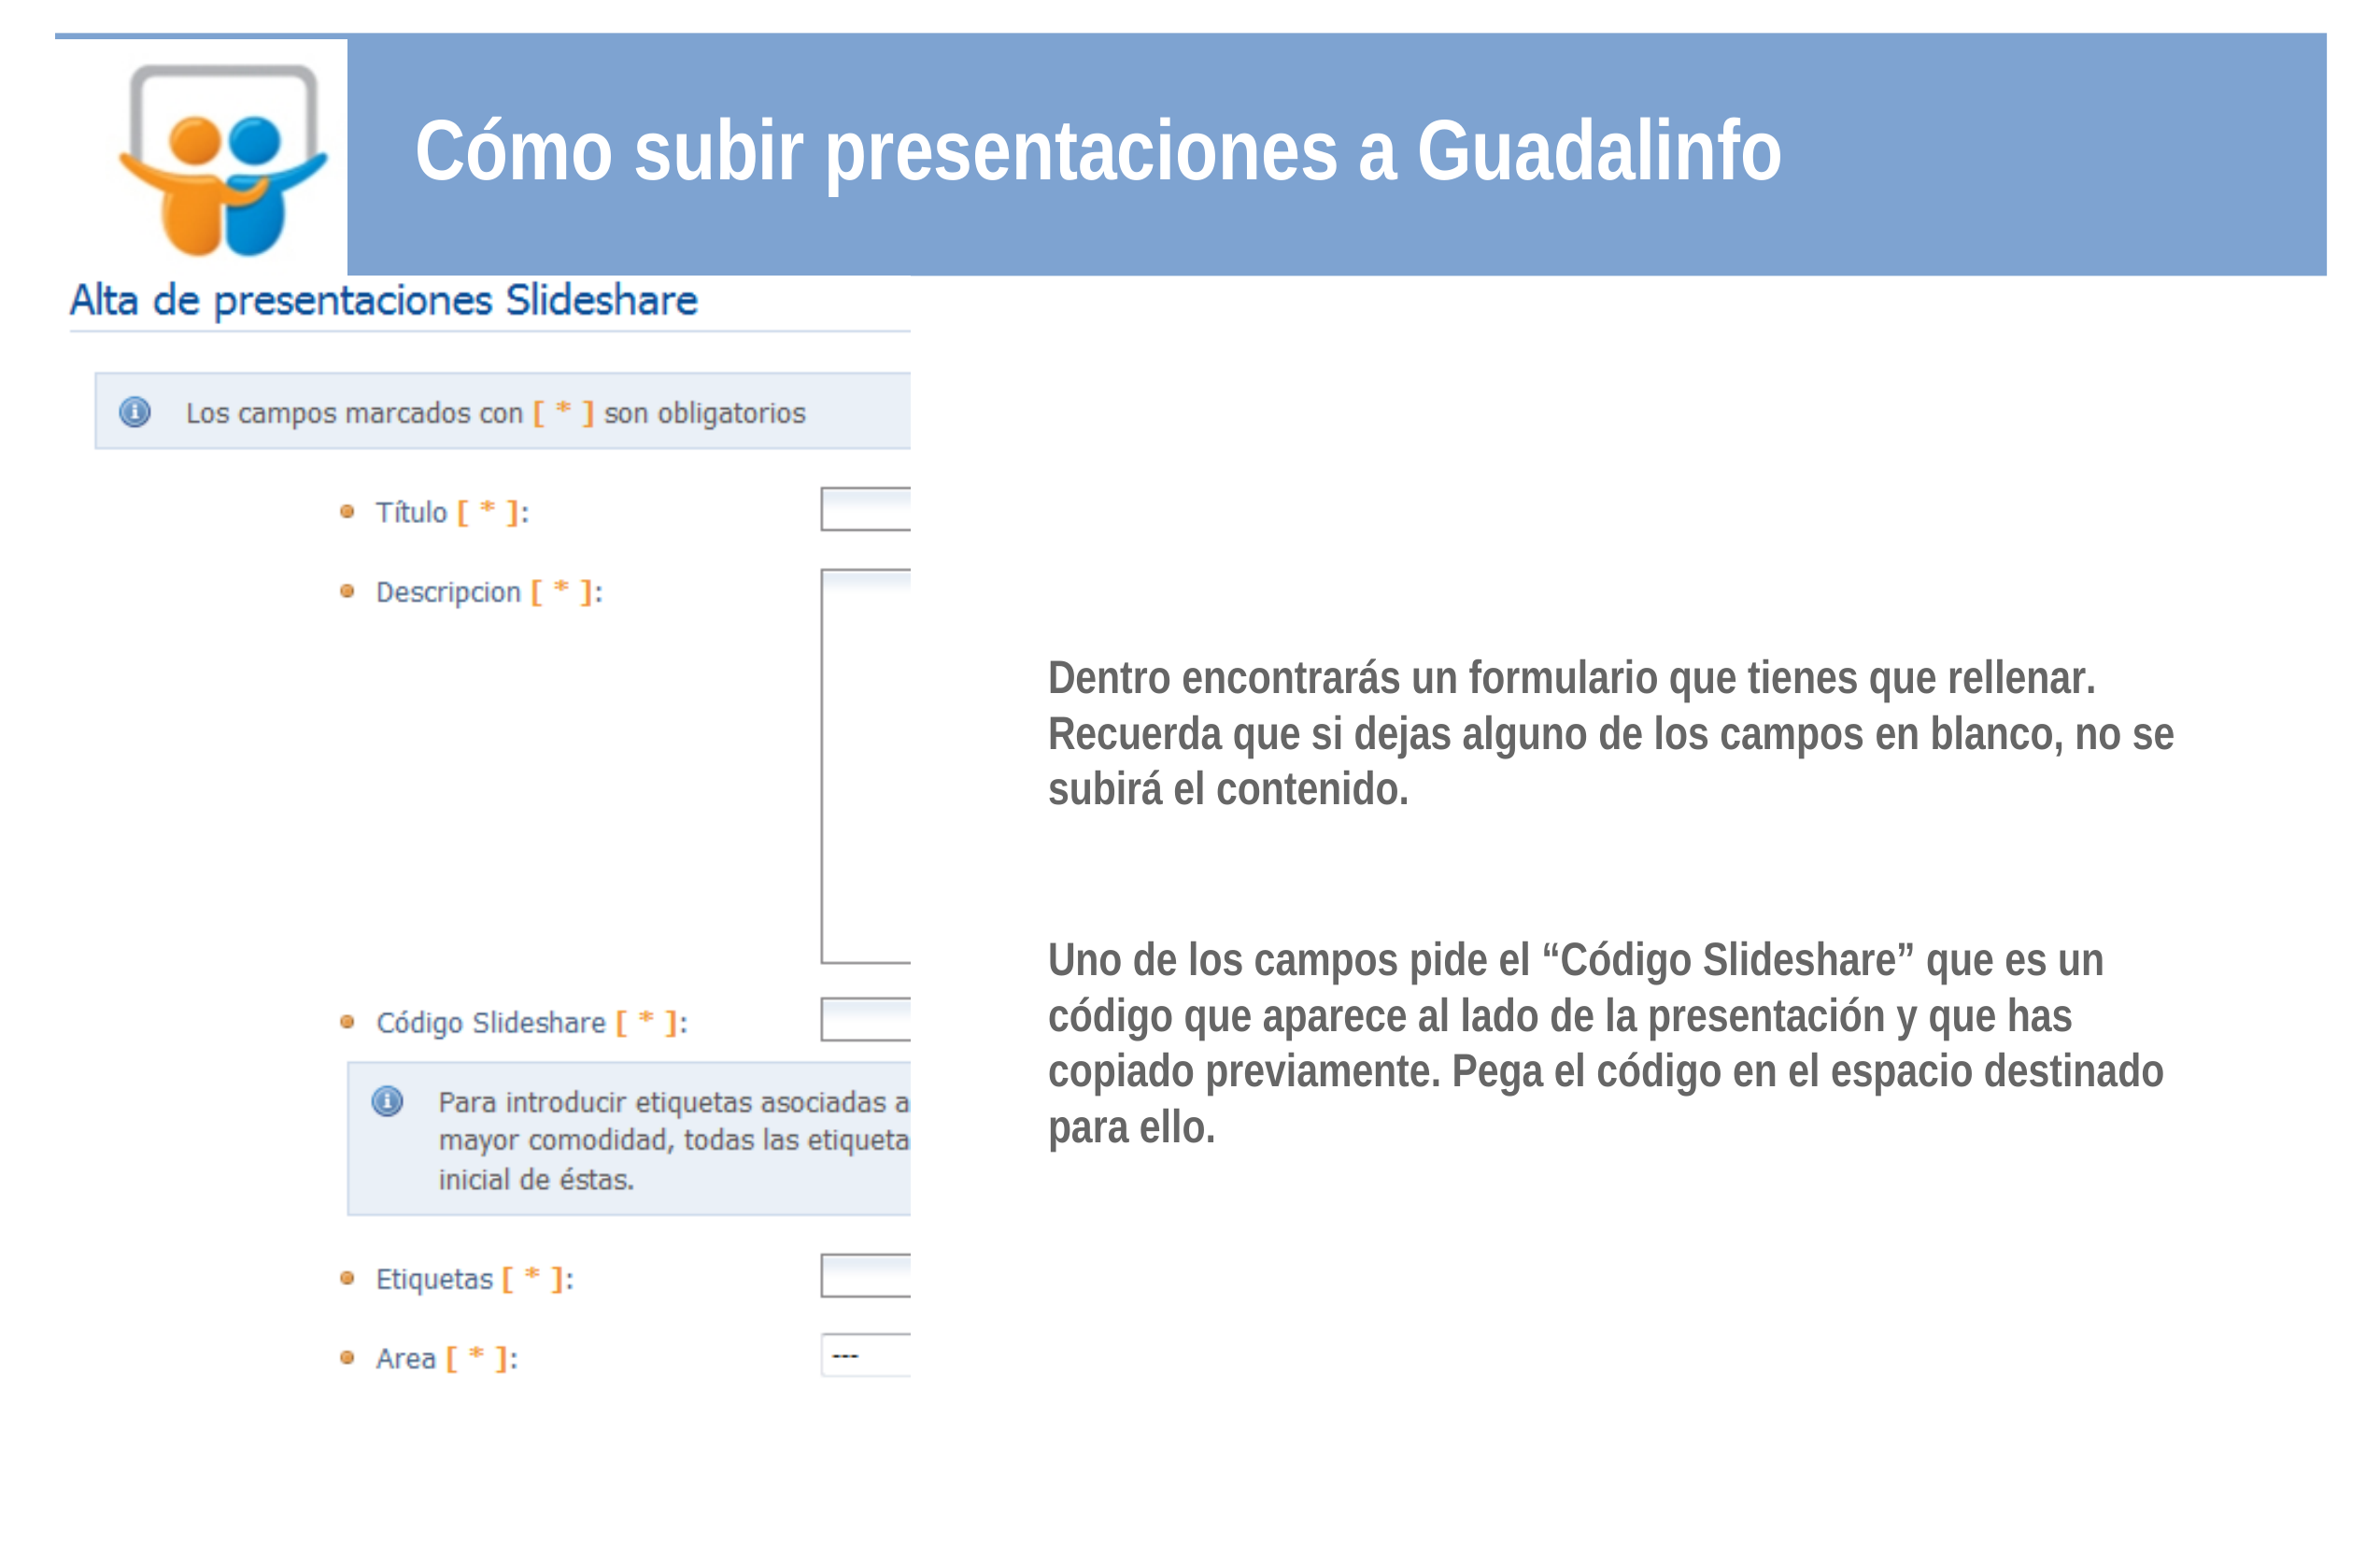

Cómo subir presentaciones a Guadalinfo
Dentro encontrarás un formulario que tienes que rellenar. Recuerda que si dejas alguno de los campos en blanco, no se subirá el contenido.
Uno de los campos pide el “Código Slideshare” que es un código que aparece al lado de la presentación y que has copiado previamente. Pega el código en el espacio destinado para ello.